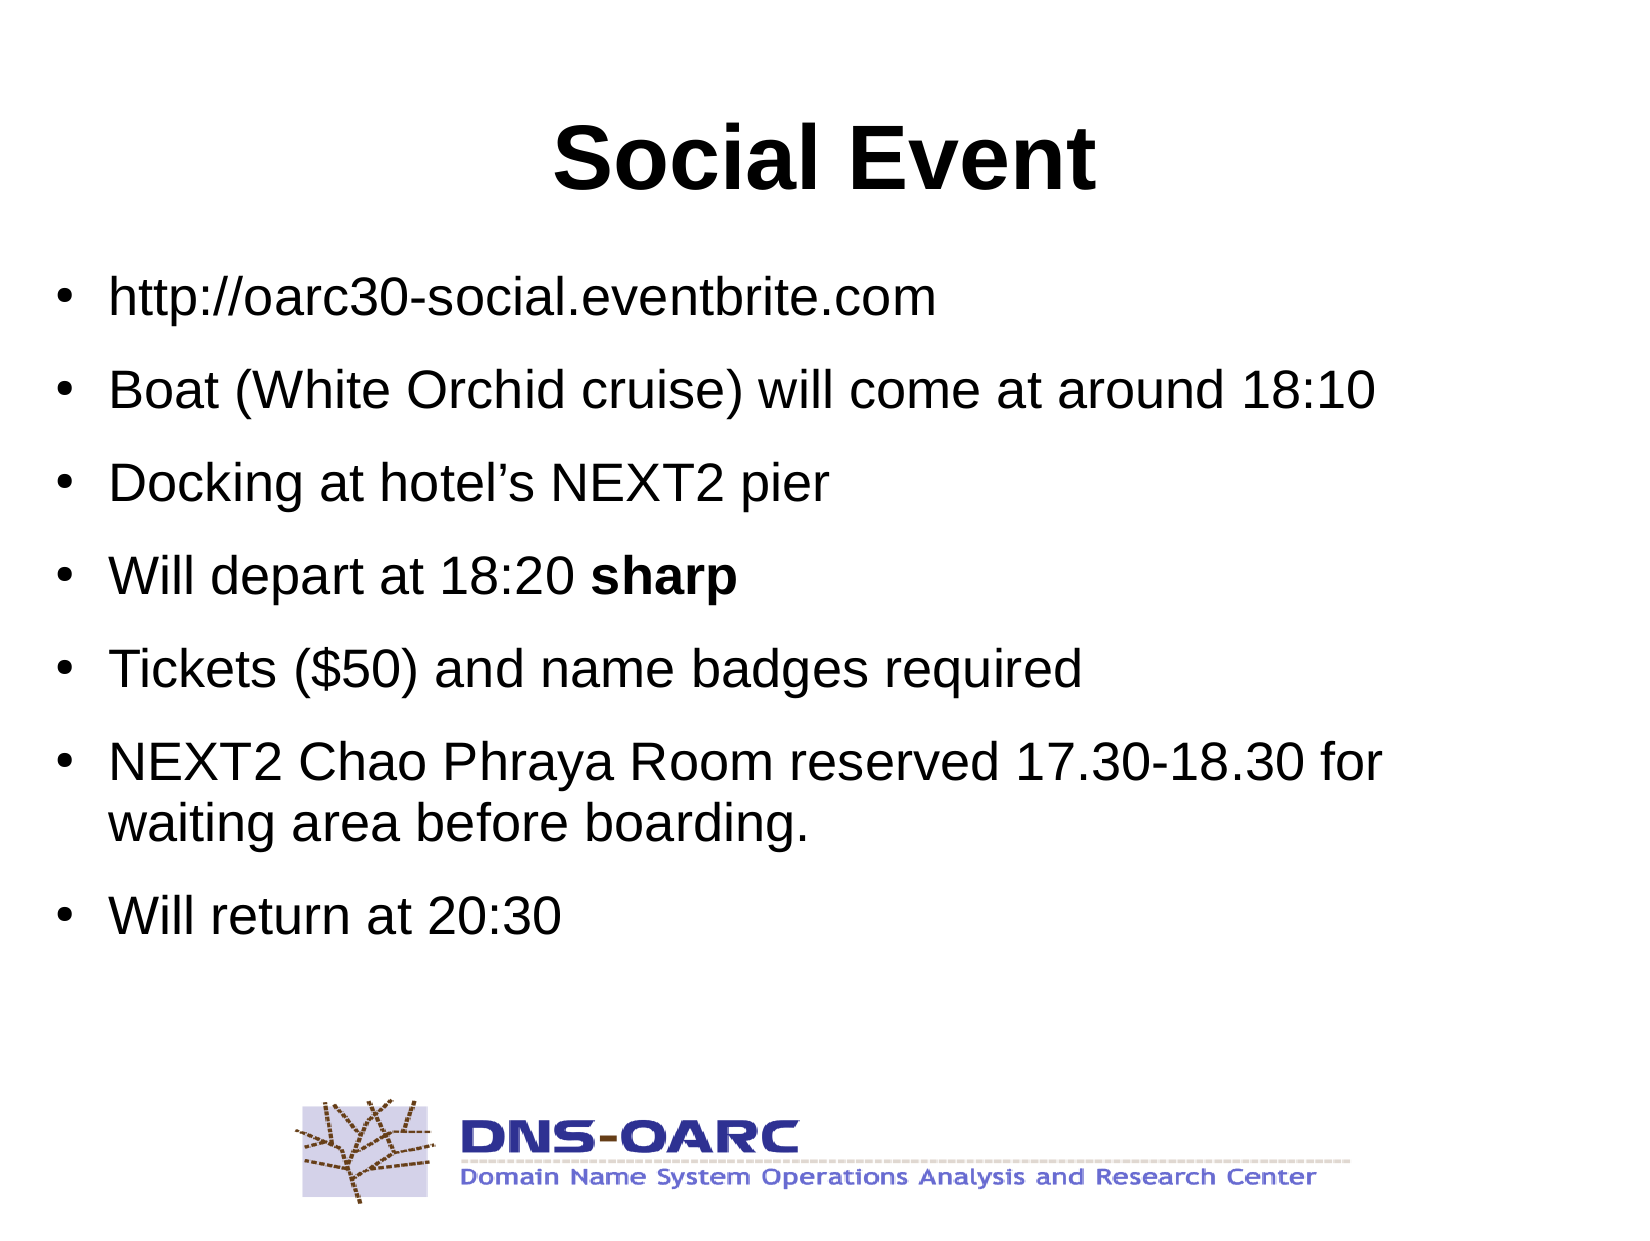

# Social Event
http://oarc30-social.eventbrite.com
Boat (White Orchid cruise) will come at around 18:10
Docking at hotel’s NEXT2 pier
Will depart at 18:20 sharp
Tickets ($50) and name badges required
NEXT2 Chao Phraya Room reserved 17.30-18.30 for waiting area before boarding.
Will return at 20:30